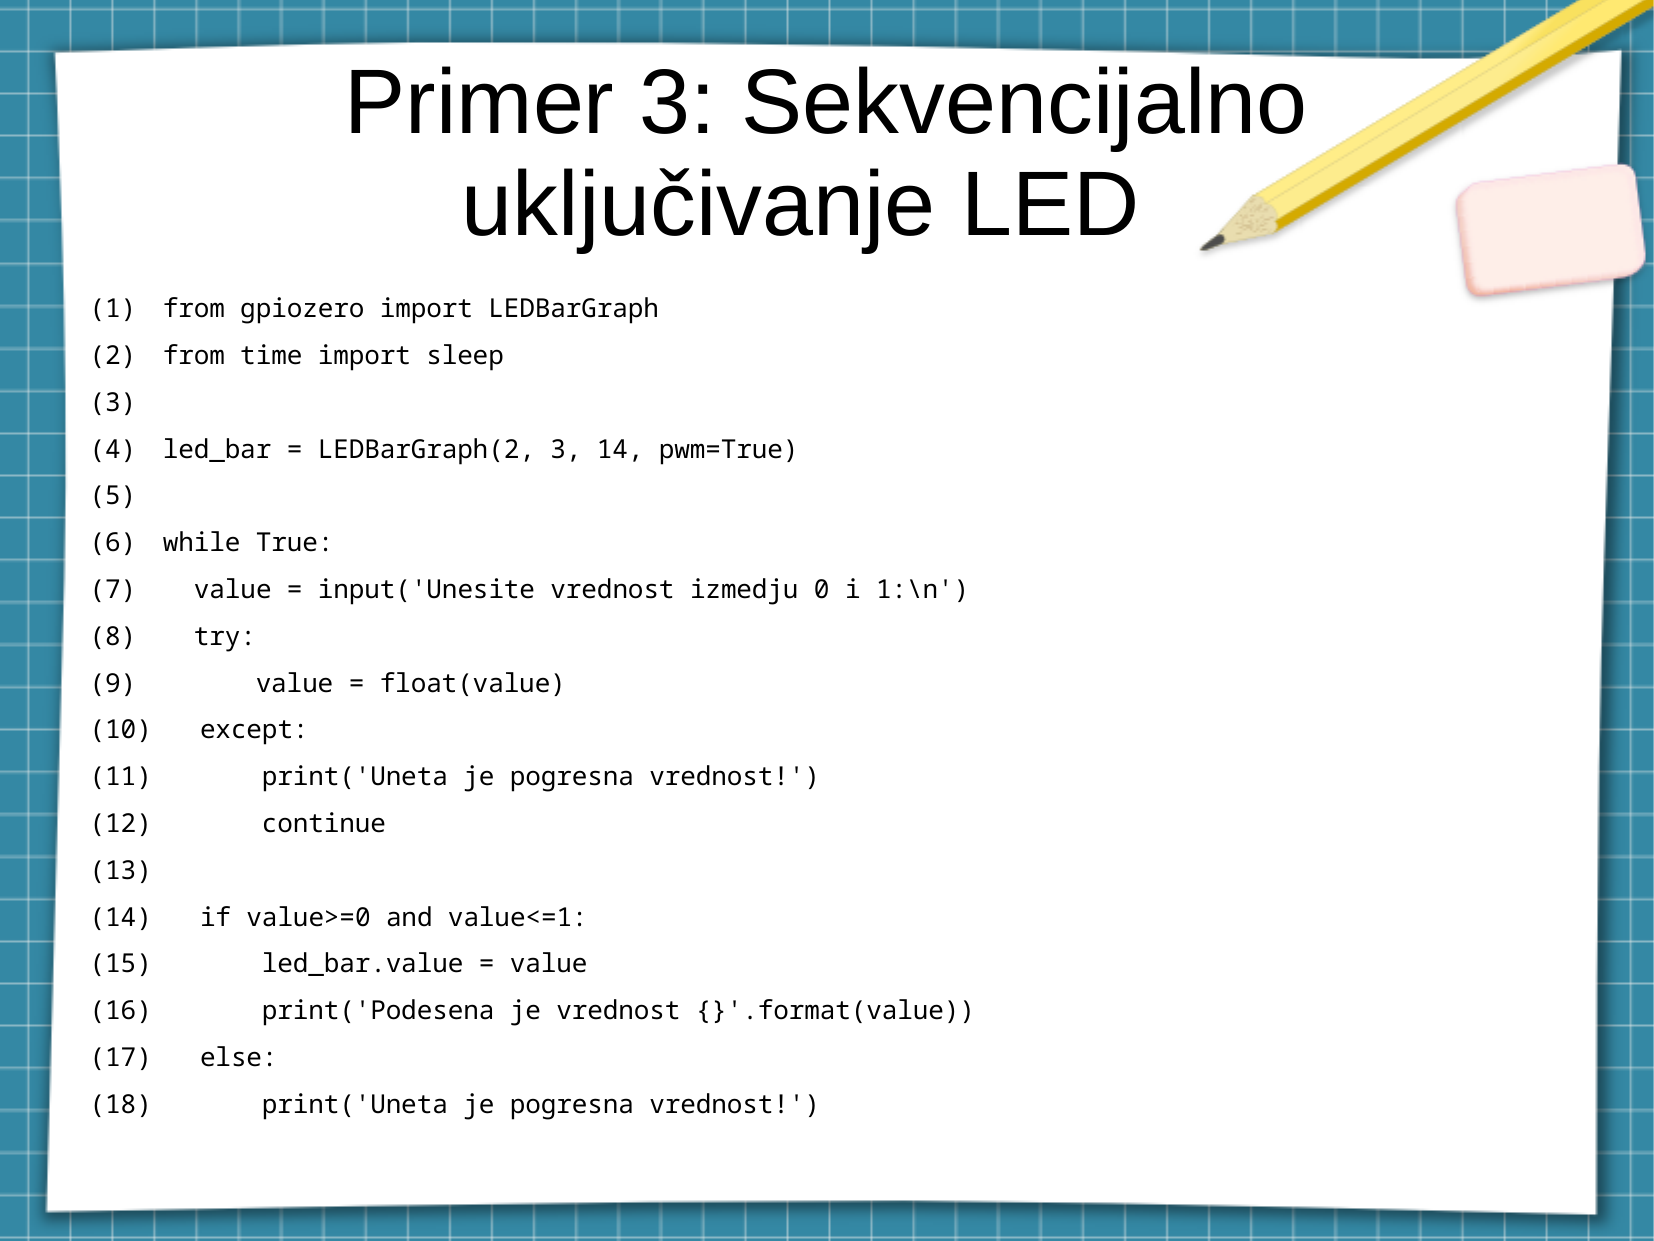

# Primer 3: Sekvencijalno uključivanje LED
 from gpiozero import LEDBarGraph
 from time import sleep
 led_bar = LEDBarGraph(2, 3, 14, pwm=True)
 while True:
 value = input('Unesite vrednost izmedju 0 i 1:\n')
 try:
 value = float(value)
 except:
 print('Uneta je pogresna vrednost!')
 continue
 if value>=0 and value<=1:
 led_bar.value = value
 print('Podesena je vrednost {}'.format(value))
 else:
 print('Uneta je pogresna vrednost!')